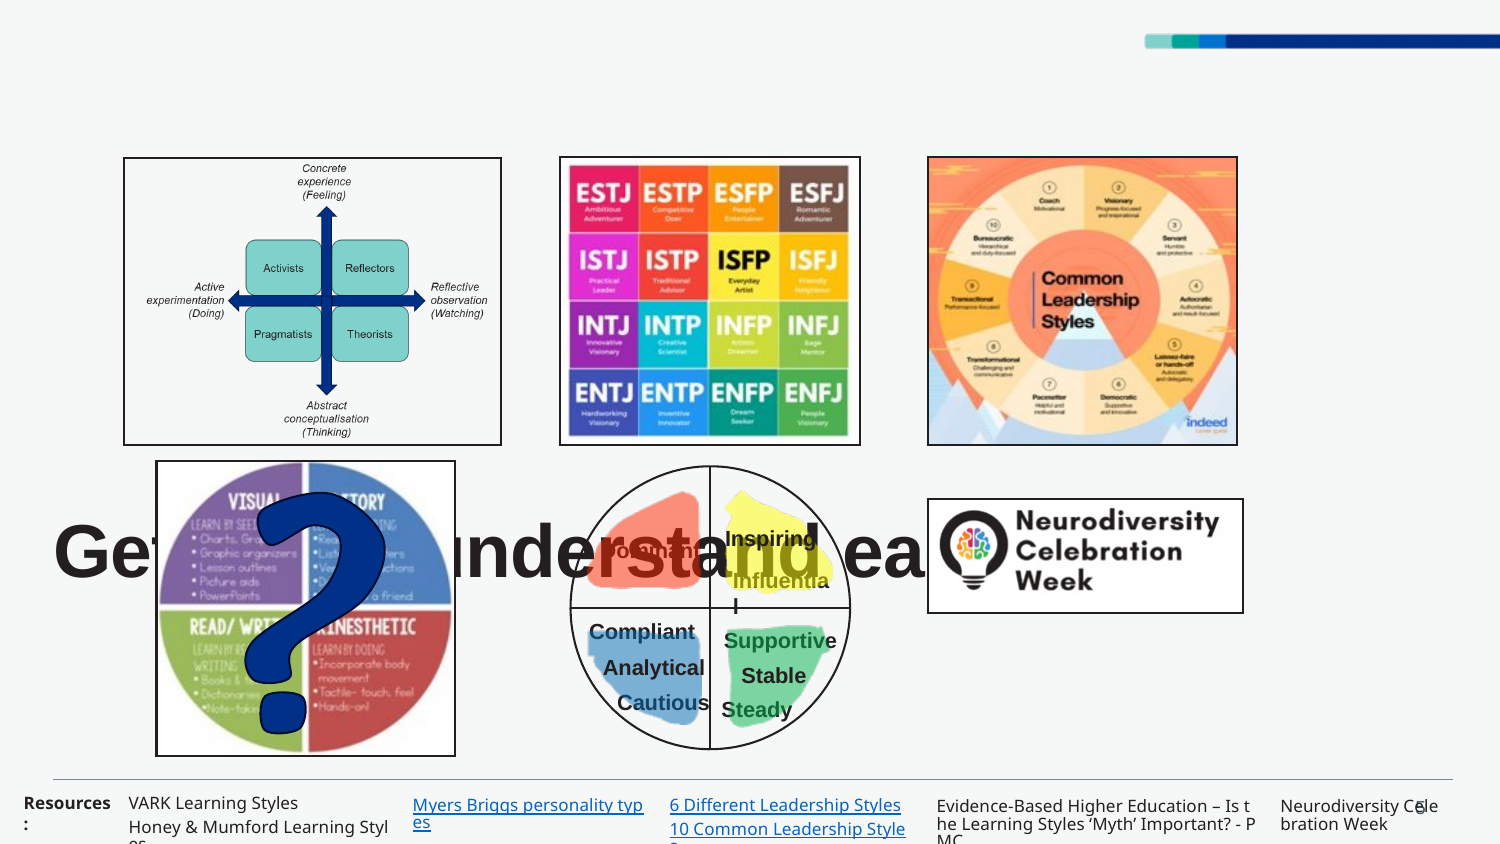

# Getting to understand each other
Inspiring
Dominant
Influential
Compliant
Supportive
Analytical
Stable
Cautious
Steady
Resources:
VARK Learning Styles
Honey & Mumford Learning Styles
Myers Briggs personality types
DISC Personality Test
6 Different Leadership Styles
10 Common Leadership Styles
Evidence-Based Higher Education – Is the Learning Styles ‘Myth’ Important? - PMC
Neurodiversity Celebration Week